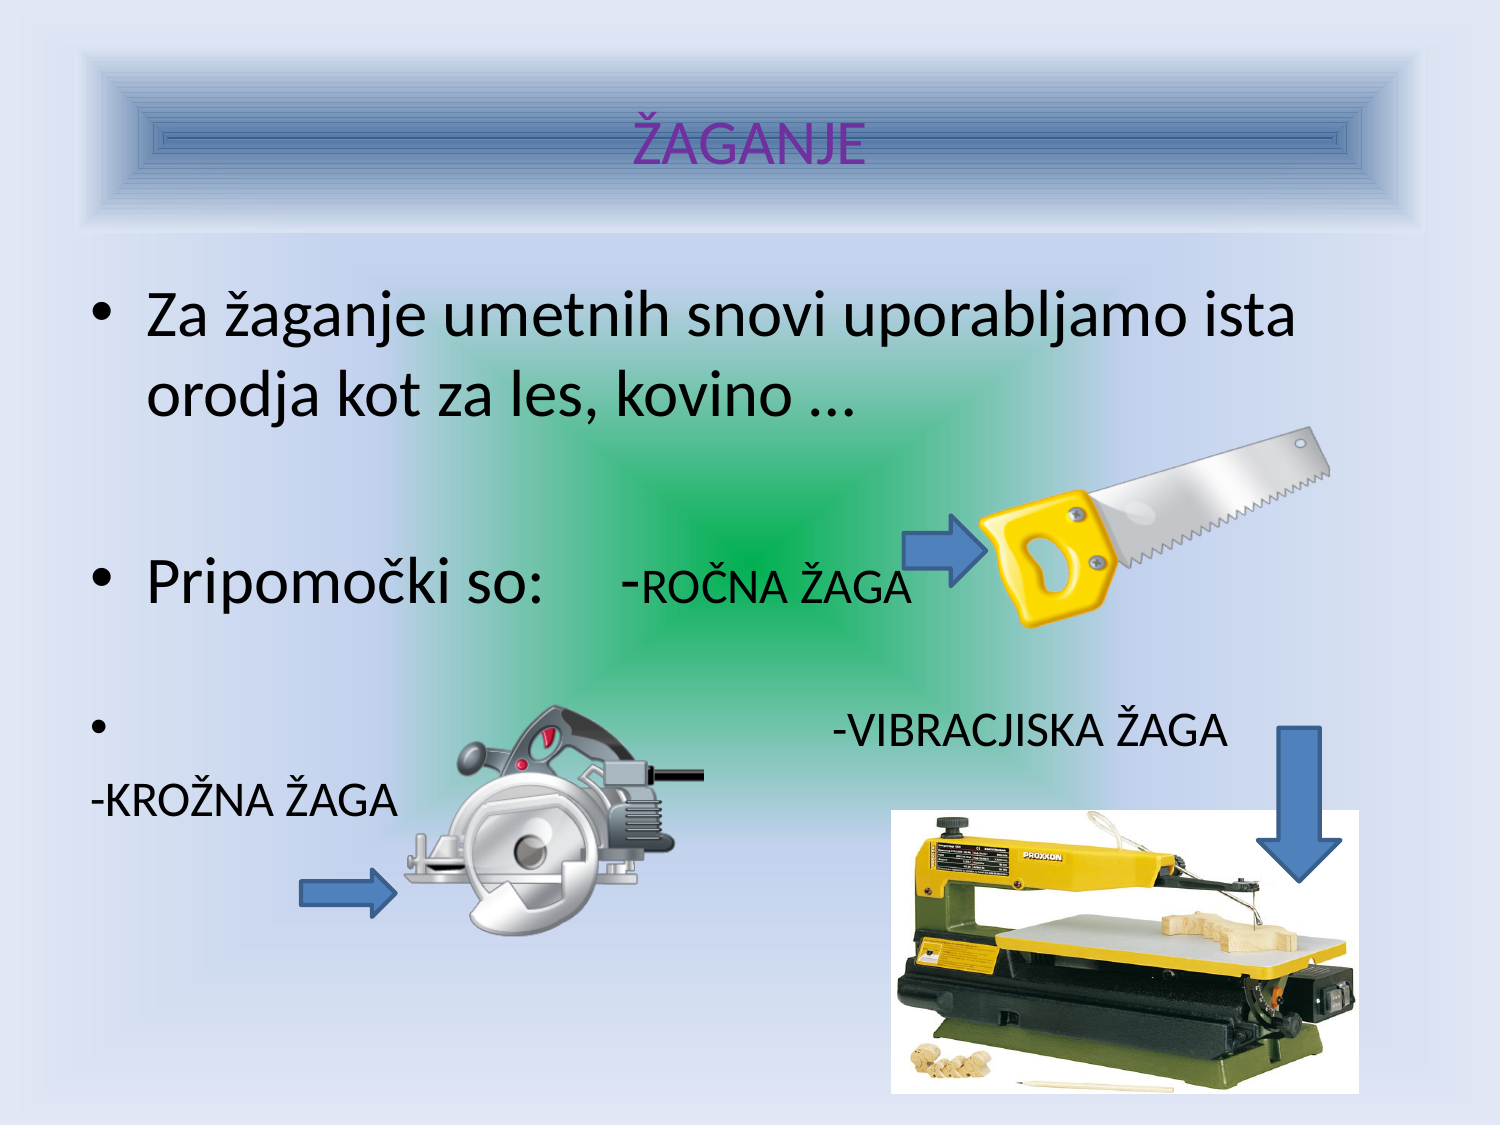

# ŽAGANJE
Za žaganje umetnih snovi uporabljamo ista orodja kot za les, kovino …
Pripomočki so: -ROČNA ŽAGA
 -VIBRACJISKA ŽAGA
-KROŽNA ŽAGA